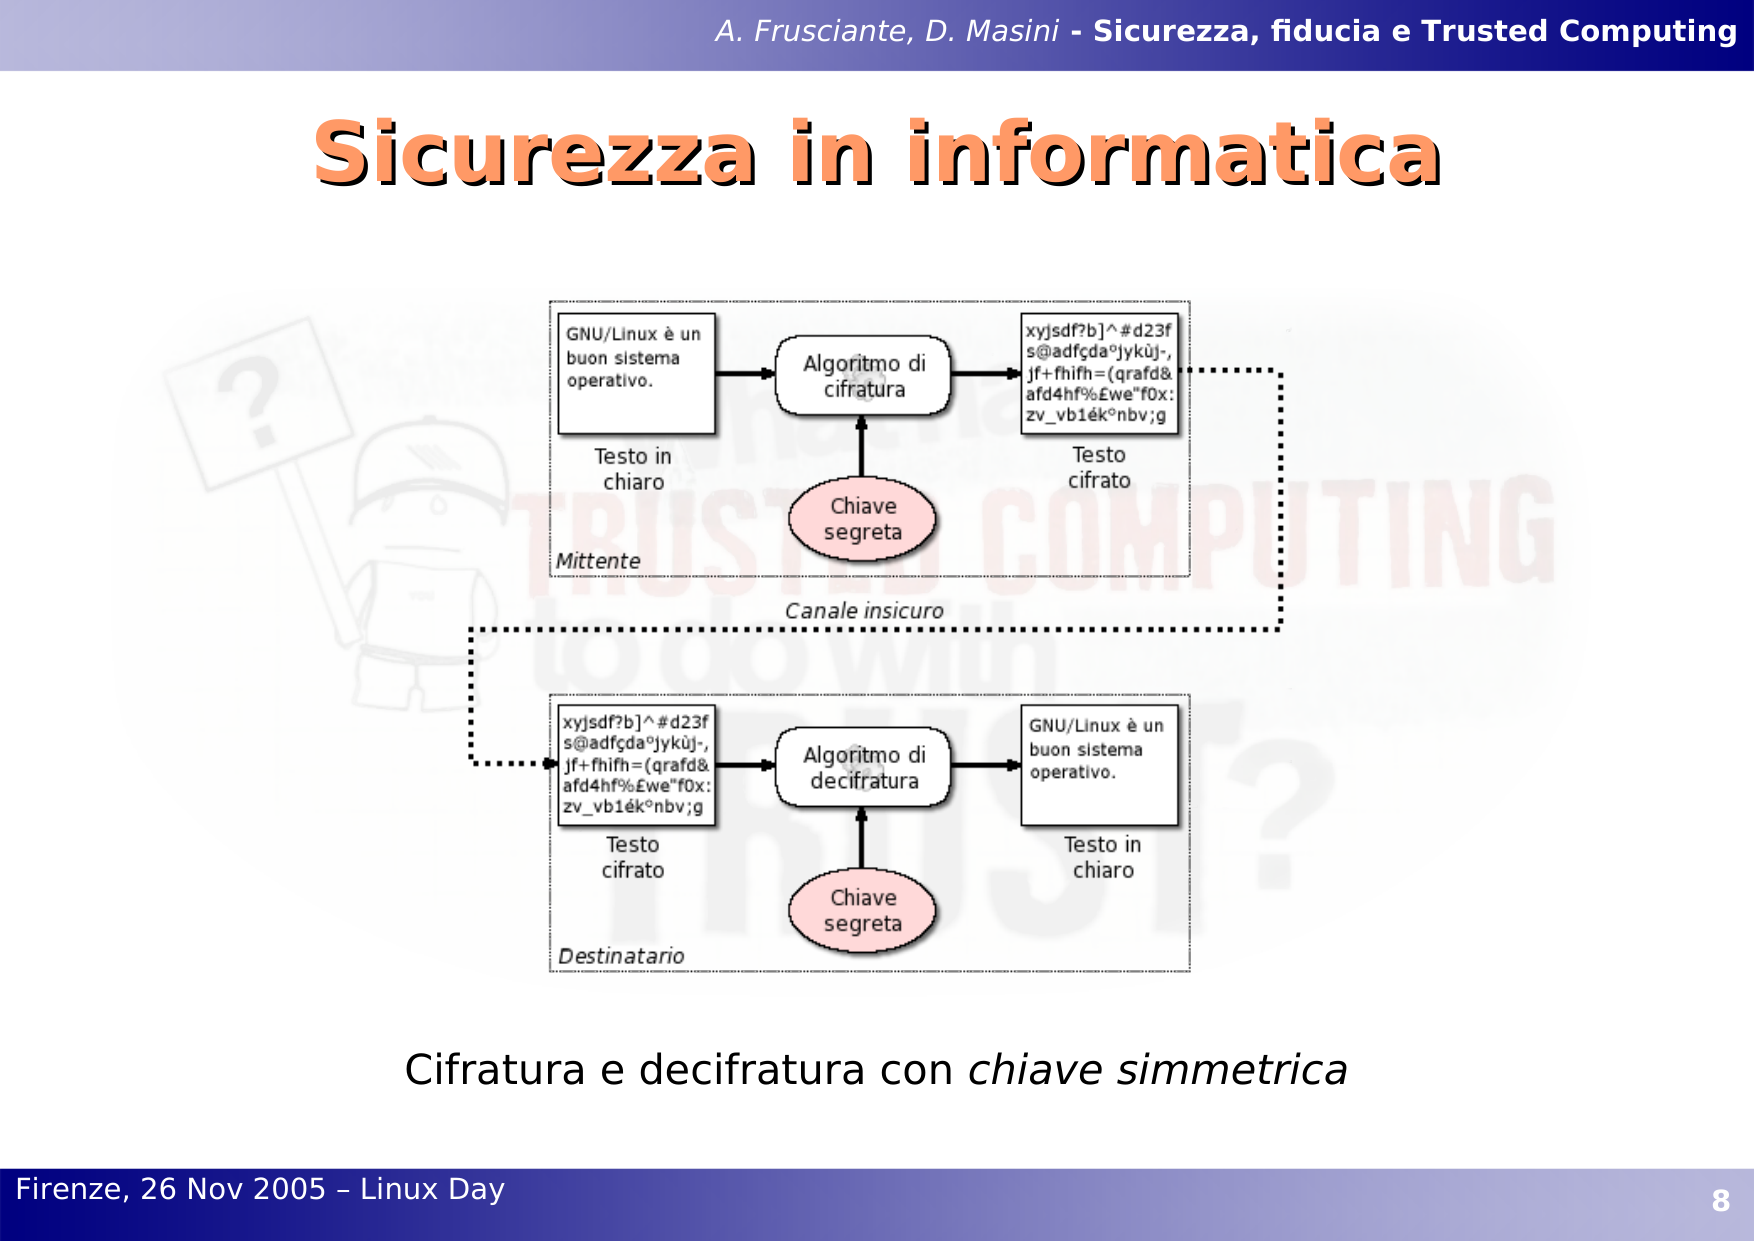

A. Frusciante, D. Masini - Sicurezza, fiducia e Trusted Computing
# Sicurezza in informatica
Cifratura e decifratura con chiave simmetrica
Firenze, 26 Nov 2005 – Linux Day